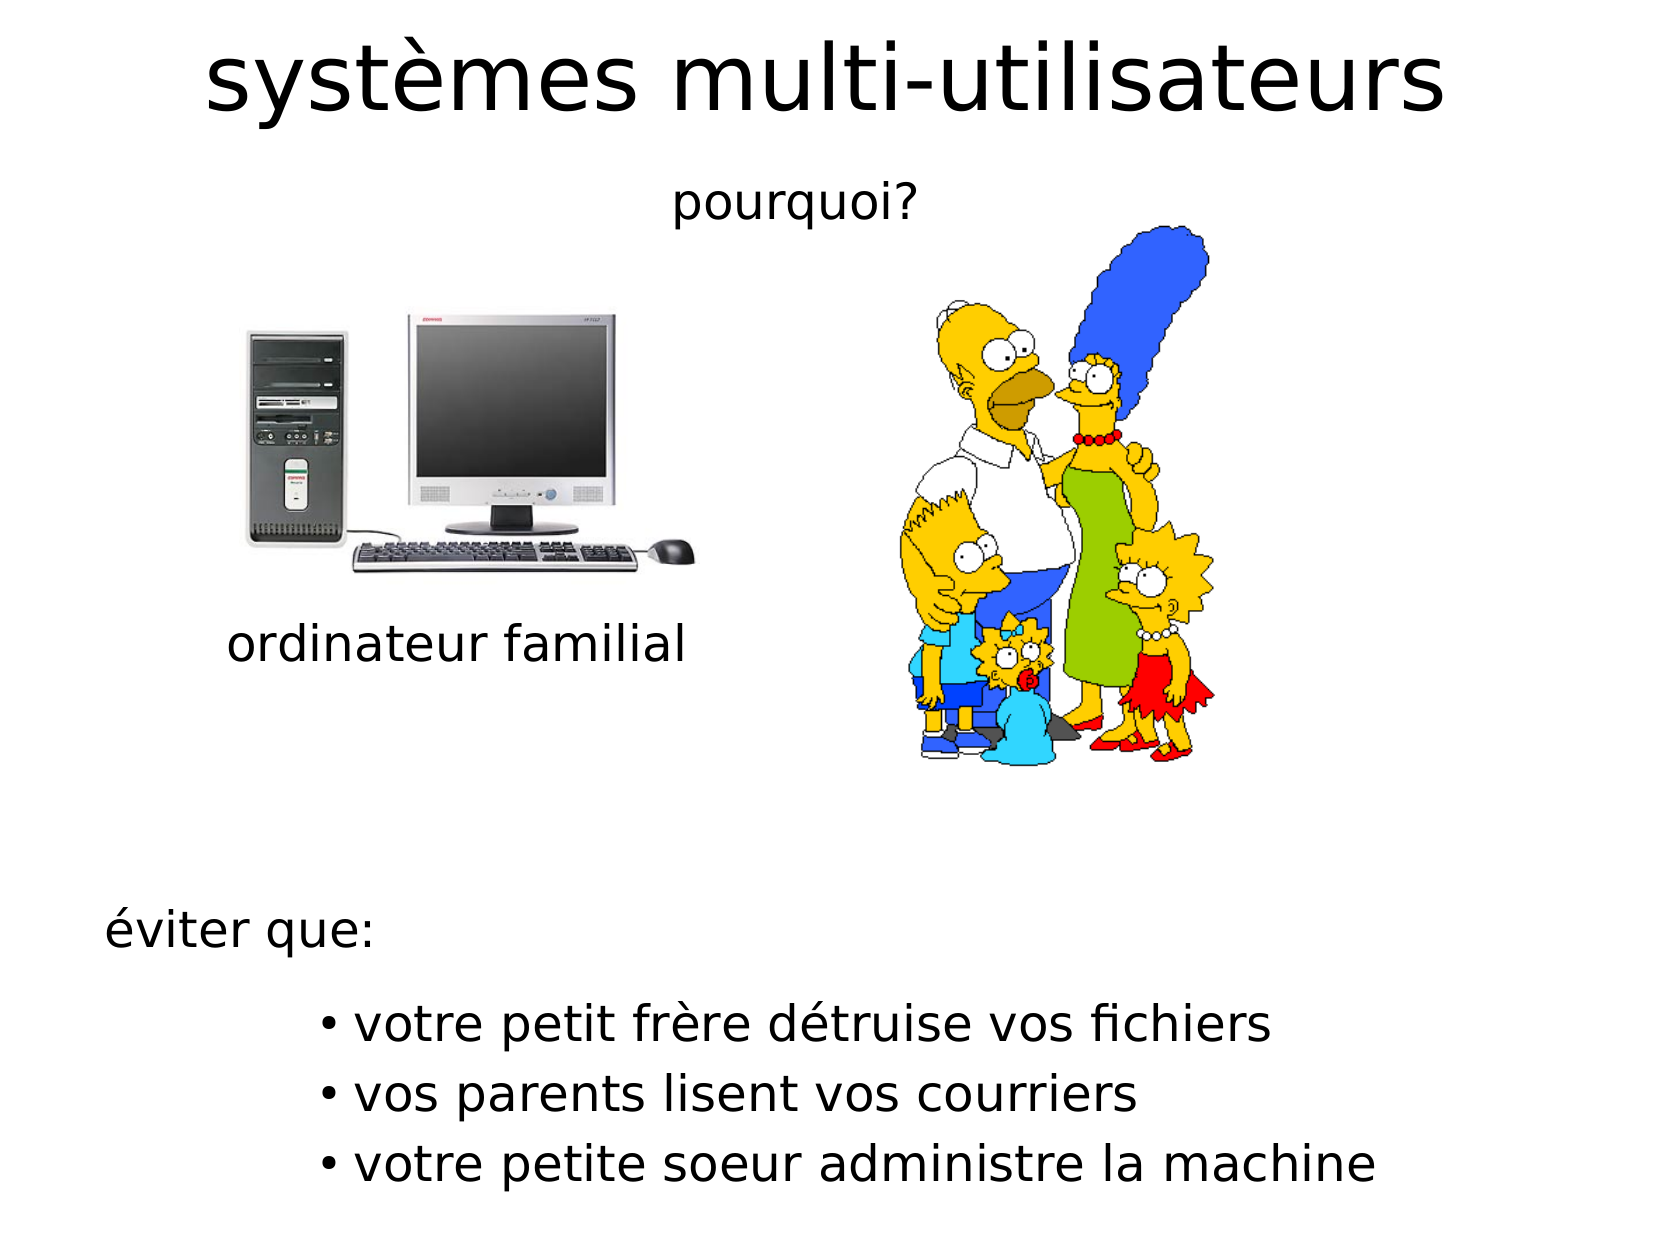

# systèmes multi-utilisateurs
pourquoi?
ordinateur familial
 éviter que:
 votre petit frère détruise vos fichiers
 vos parents lisent vos courriers
 votre petite soeur administre la machine